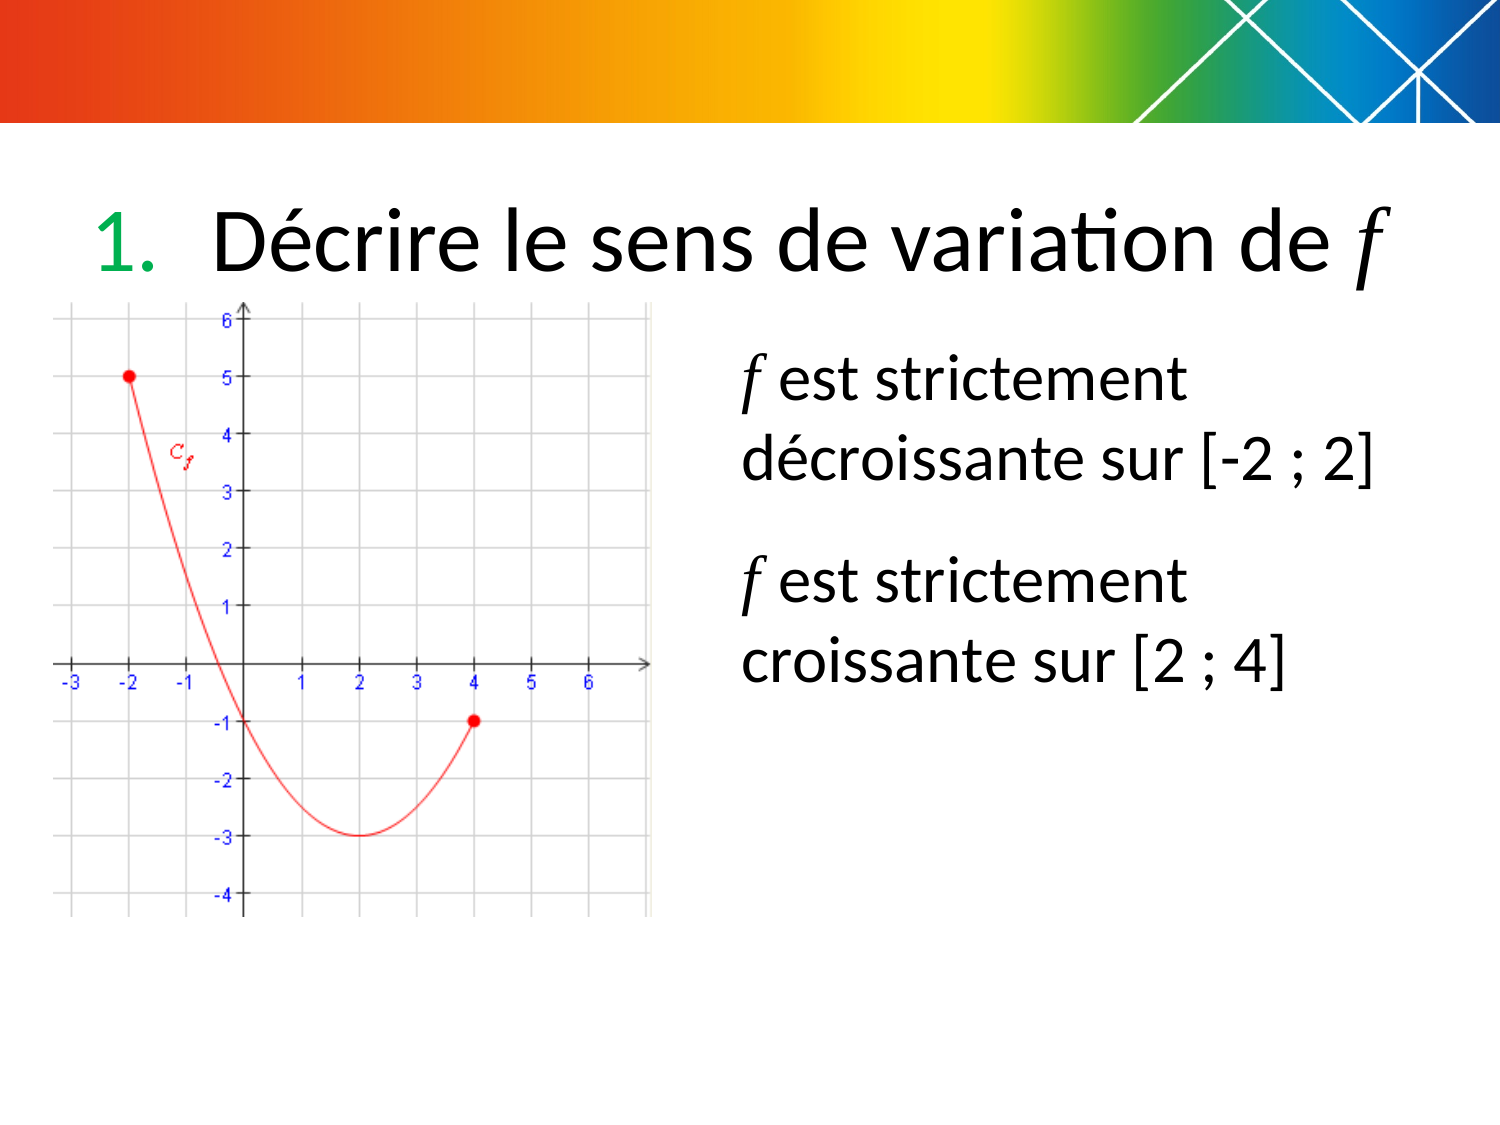

# Décrire le sens de variation de f
f est strictement décroissante sur [-2 ; 2]
f est strictement croissante sur [2 ; 4]